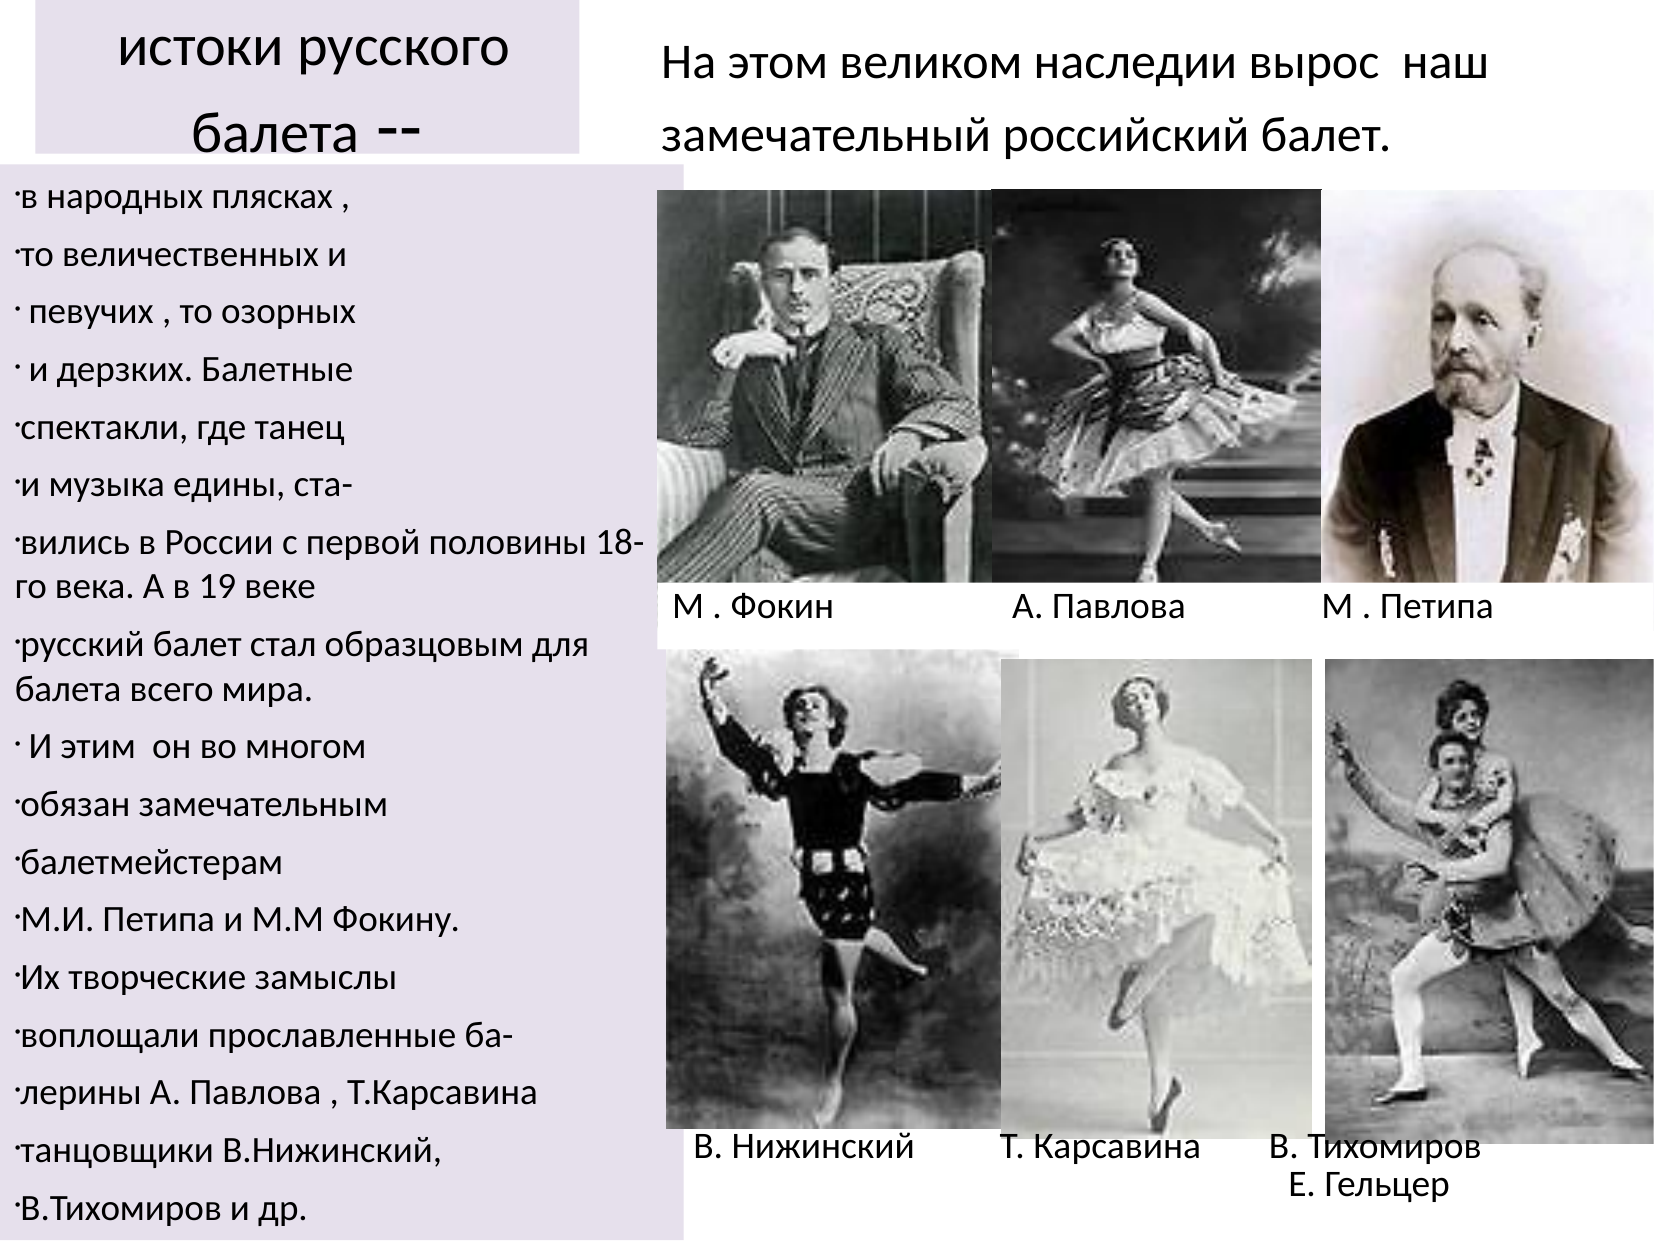

# истоки русского балета --
На этом великом наследии вырос наш
замечательный российский балет.
в народных плясках ,
то величественных и
 певучих , то озорных
 и дерзких. Балетные
спектакли, где танец
и музыка едины, ста-
вились в России с первой половины 18-го века. А в 19 веке
русский балет стал образцовым для балета всего мира.
 И этим он во многом
обязан замечательным
балетмейстерам
М.И. Петипа и М.М Фокину.
Их творческие замыслы
воплощали прославленные ба-
лерины А. Павлова , Т.Карсавина
танцовщики В.Нижинский,
В.Тихомиров и др.
М . Фокин А. Павлова М . Петипа
В. Нижинский Т. Карсавина В. Тихомиров
 Е. Гельцер